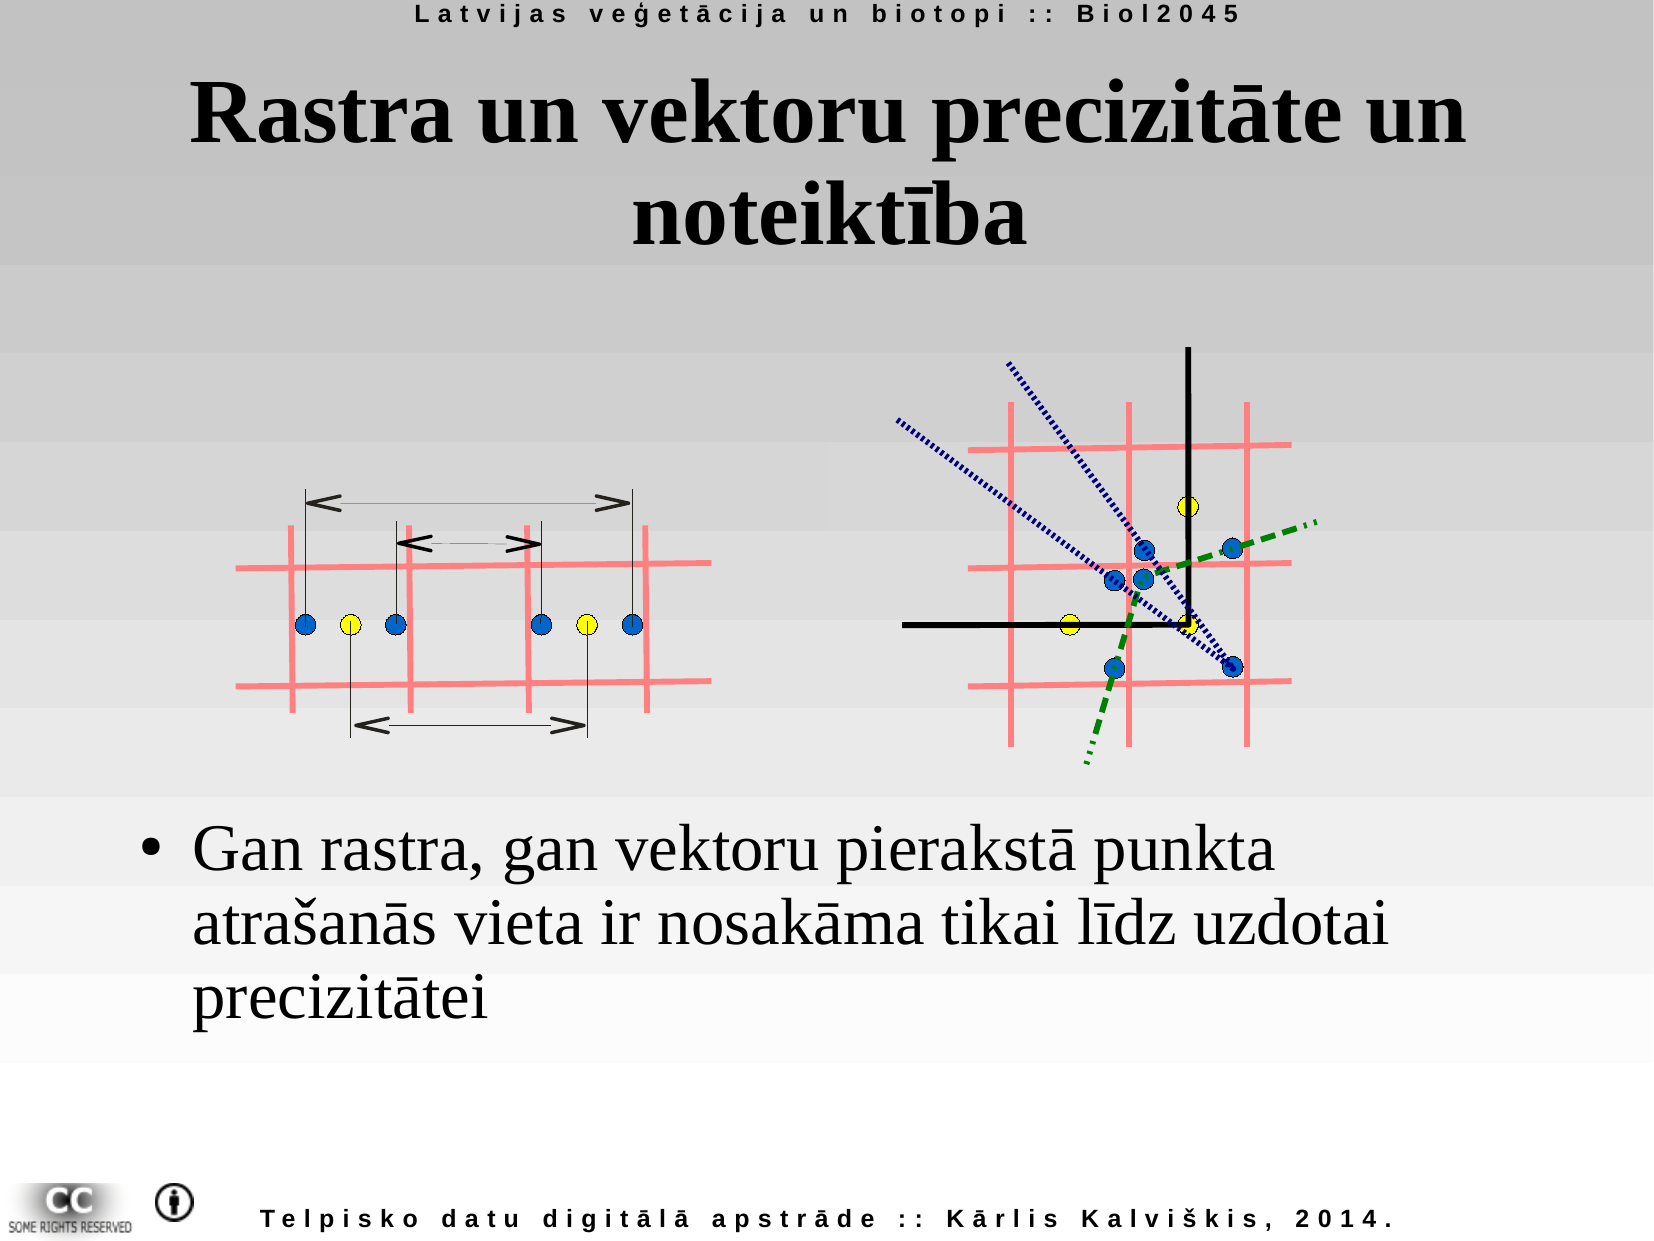

# Rastra un vektoru precizitāte un noteiktība
Gan rastra, gan vektoru pierakstā punkta atrašanās vieta ir nosakāma tikai līdz uzdotai precizitātei